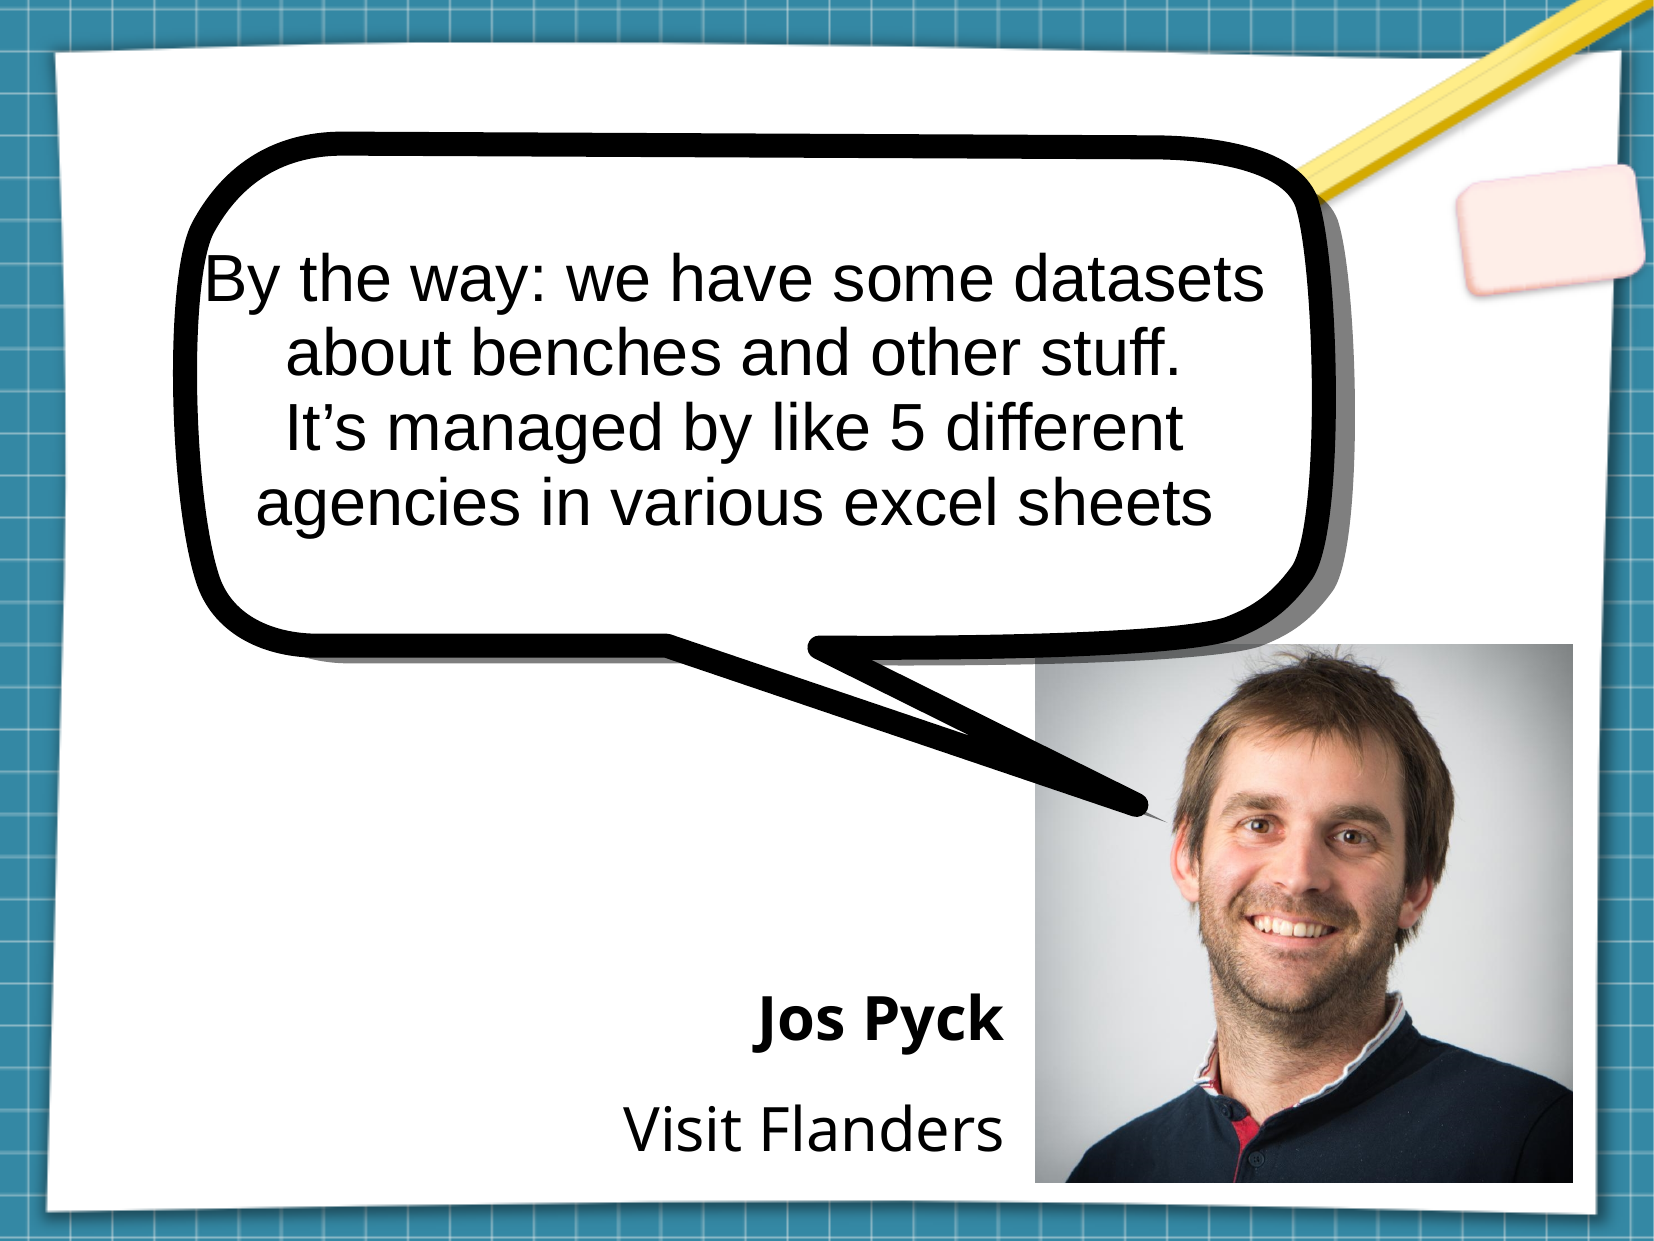

# By the way: we have some datasets about benches and other stuff. It’s managed by like 5 different agencies in various excel sheets
Jos Pyck
Visit Flanders